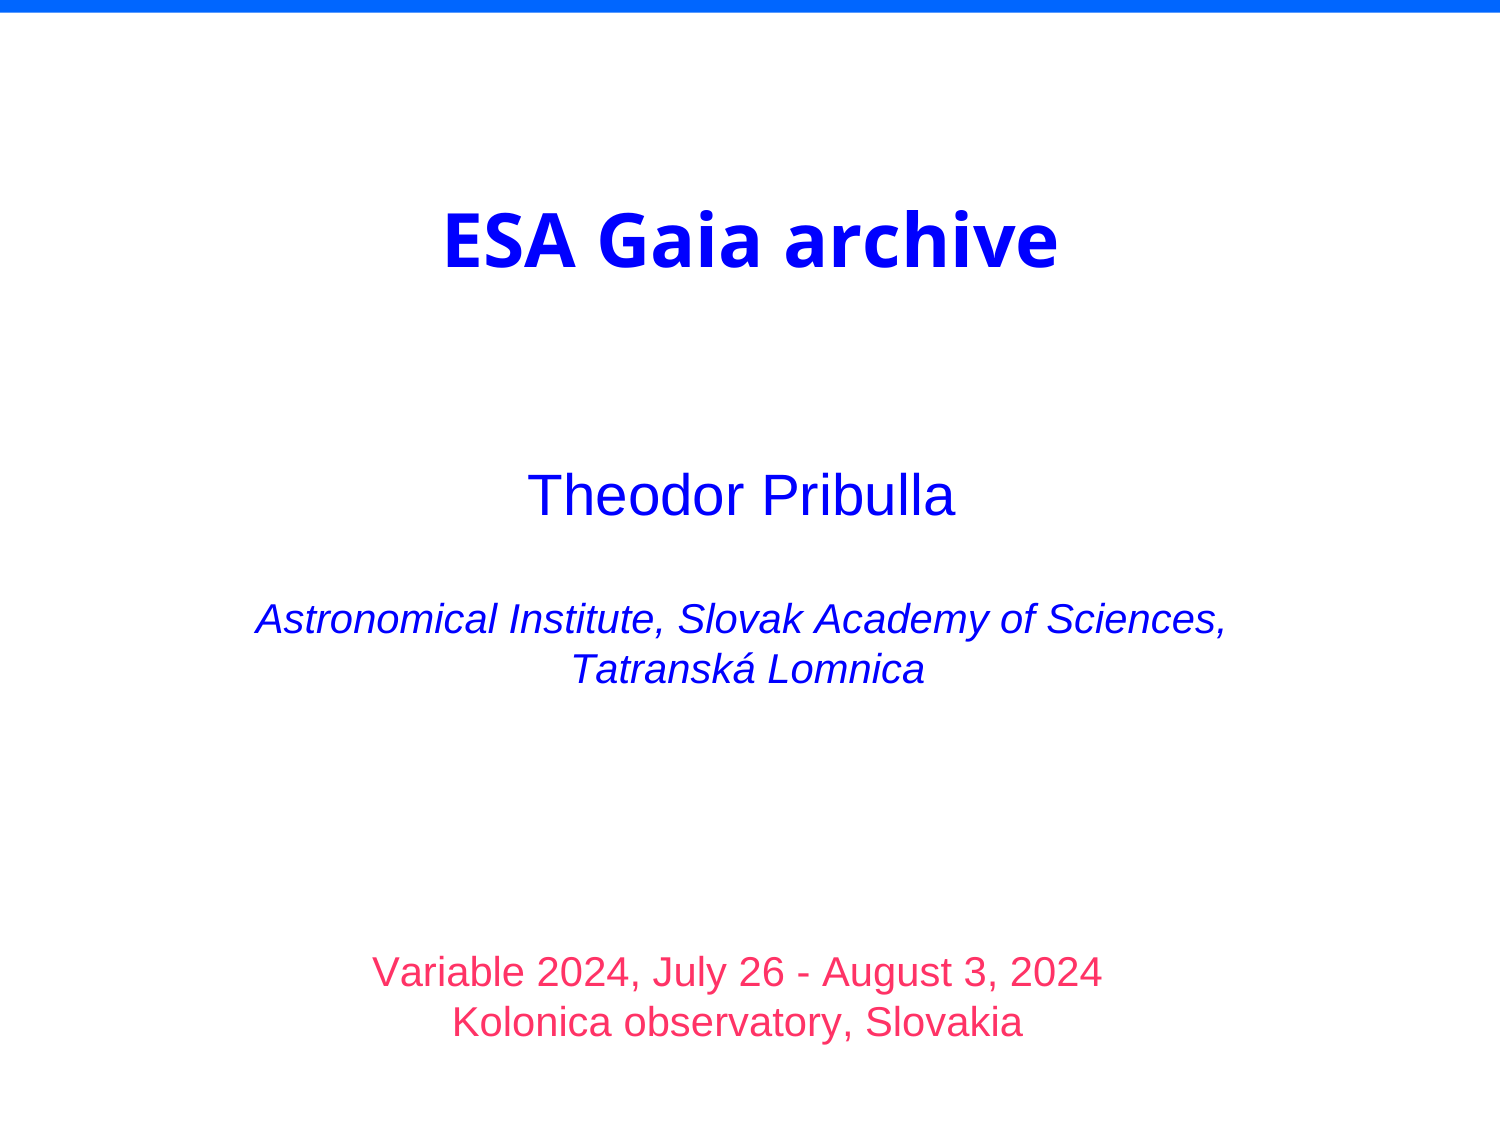

# ESA Gaia archive
Theodor Pribulla
Astronomical Institute, Slovak Academy of Sciences,
 Tatranská Lomnica
Variable 2024, July 26 - August 3, 2024
Kolonica observatory, Slovakia
1